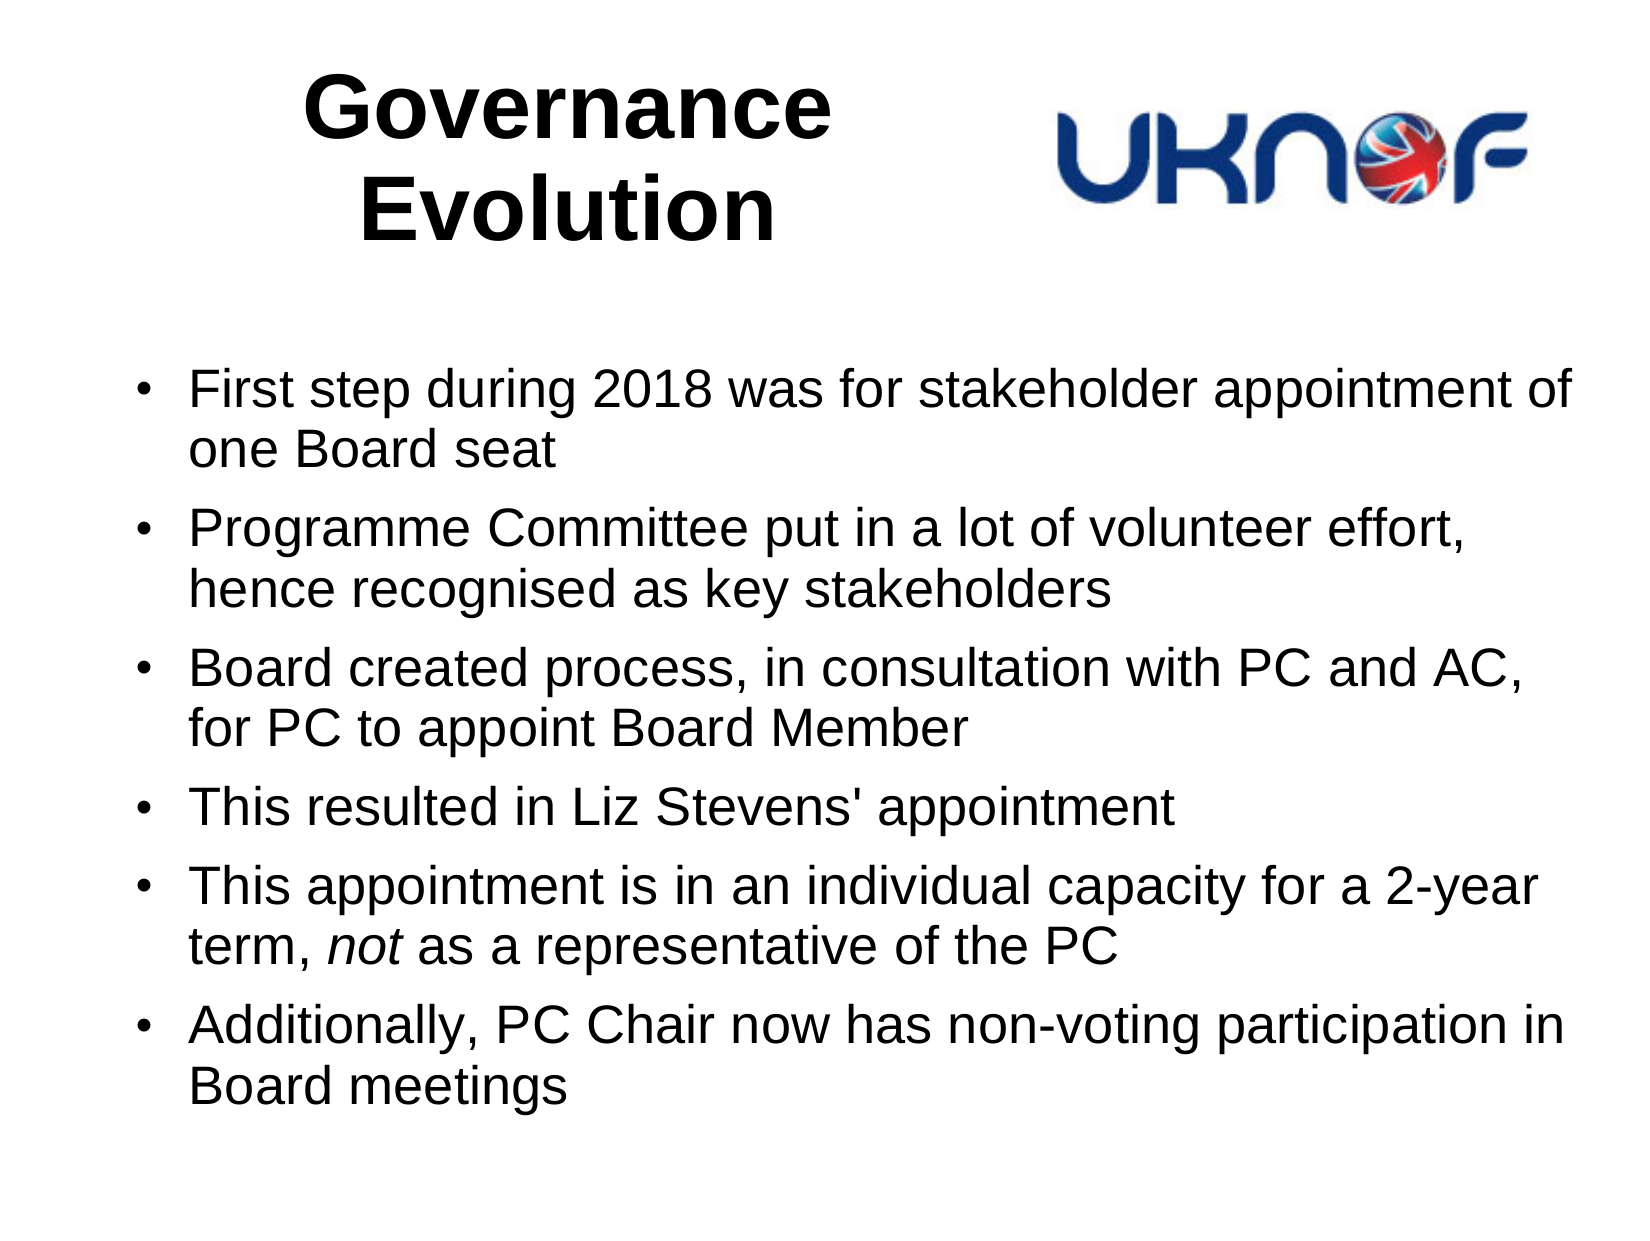

# Governance Evolution
First step during 2018 was for stakeholder appointment of one Board seat
Programme Committee put in a lot of volunteer effort, hence recognised as key stakeholders
Board created process, in consultation with PC and AC,
for PC to appoint Board Member
This resulted in Liz Stevens' appointment
This appointment is in an individual capacity for a 2-year term, not as a representative of the PC
Additionally, PC Chair now has non-voting participation in Board meetings